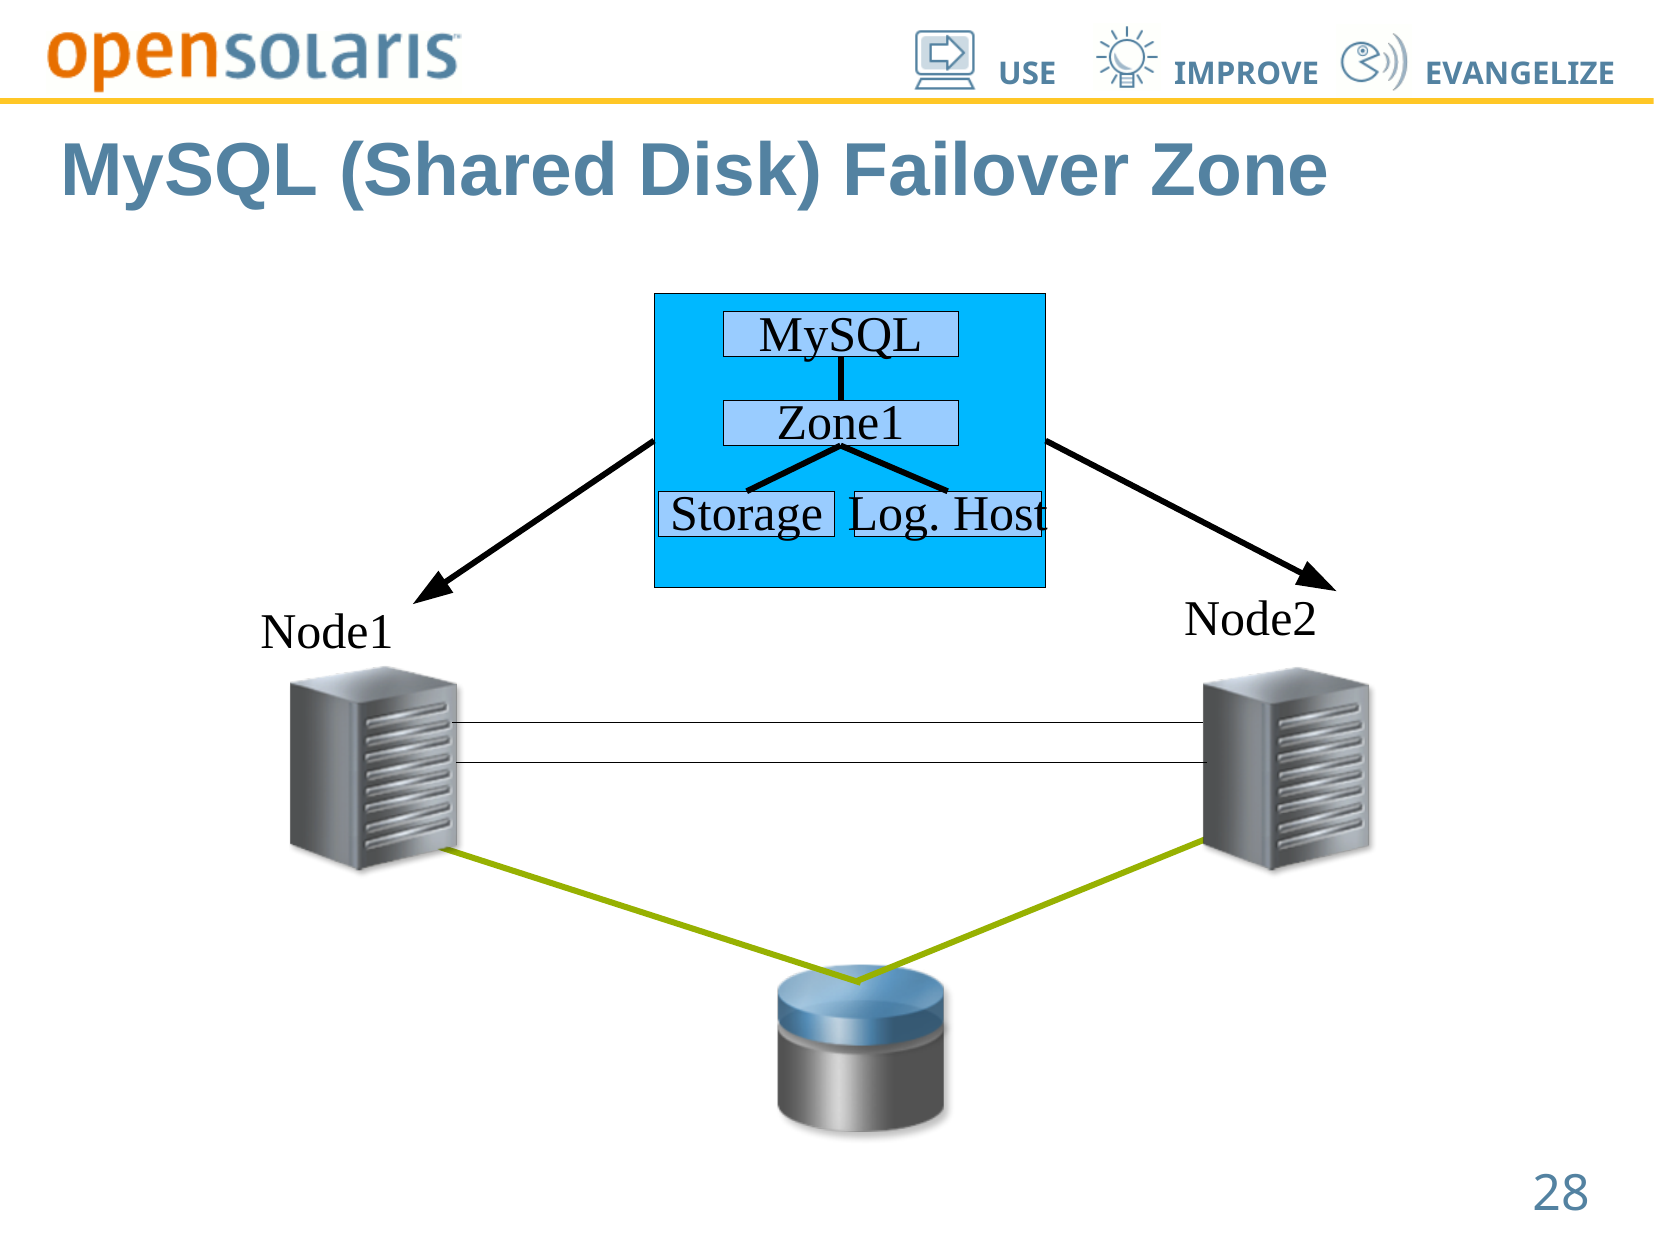

# MySQL (Shared Disk) Failover Zone
MySQL
Zone1
Storage
Log. Host
Node2
Node1